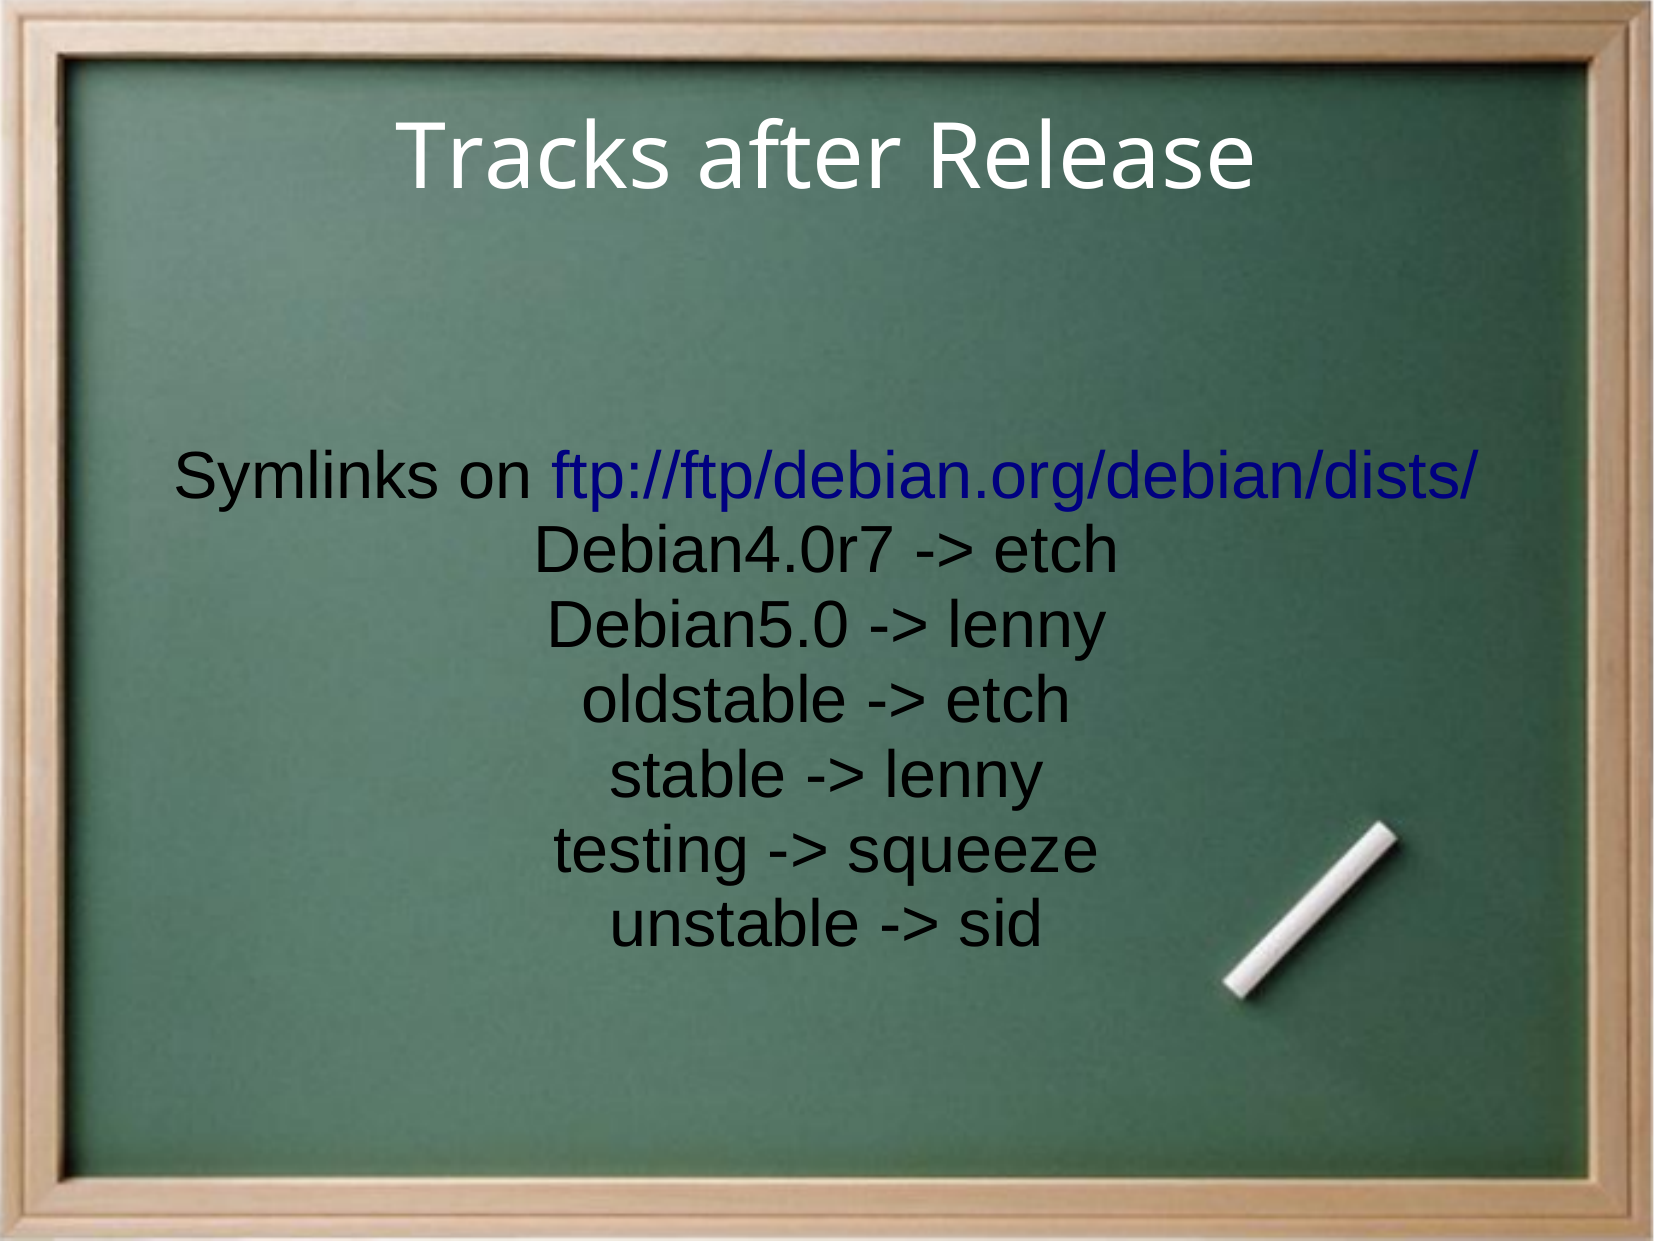

# Tracks after Release
Symlinks on ftp://ftp/debian.org/debian/dists/
Debian4.0r7 -> etch
Debian5.0 -> lenny
oldstable -> etch
stable -> lenny
testing -> squeeze
unstable -> sid